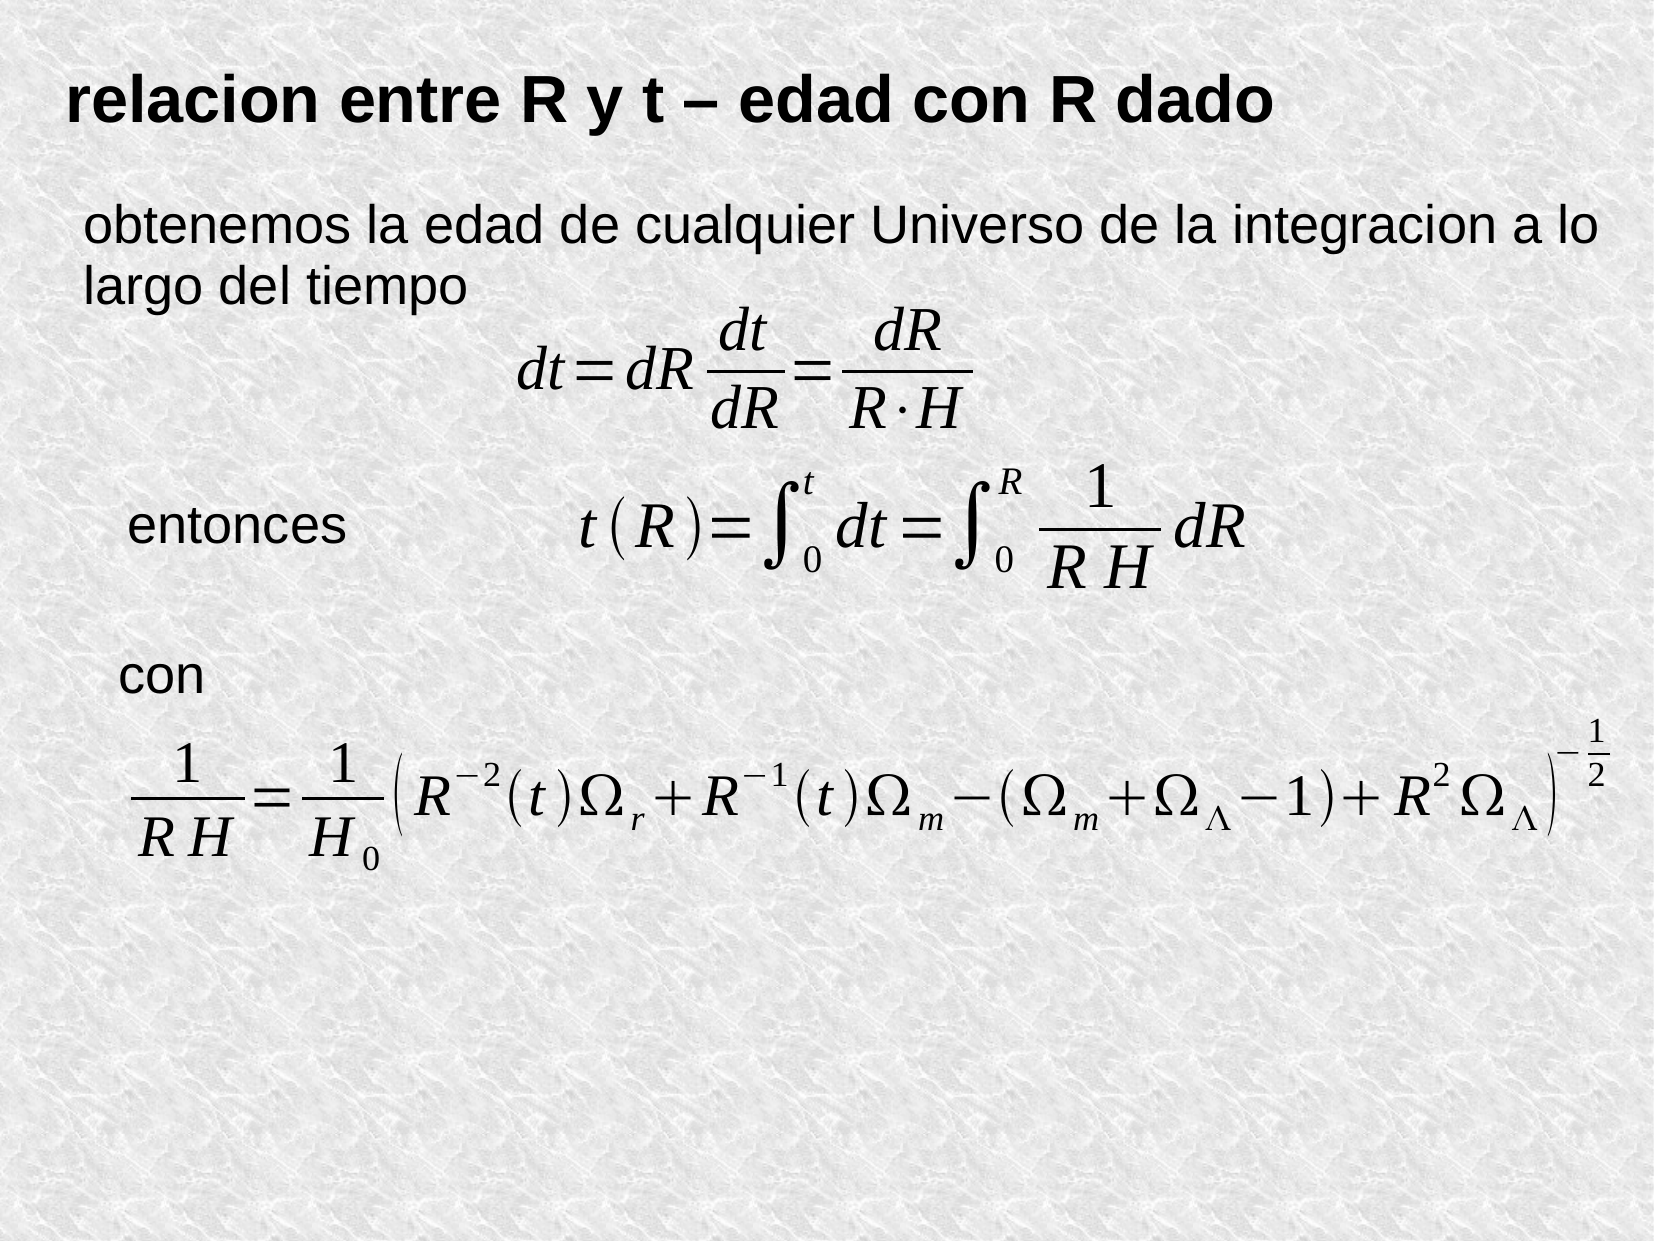

relacion entre R y t – edad con R dado
obtenemos la edad de cualquier Universo de la integracion a lo
largo del tiempo
entonces
con